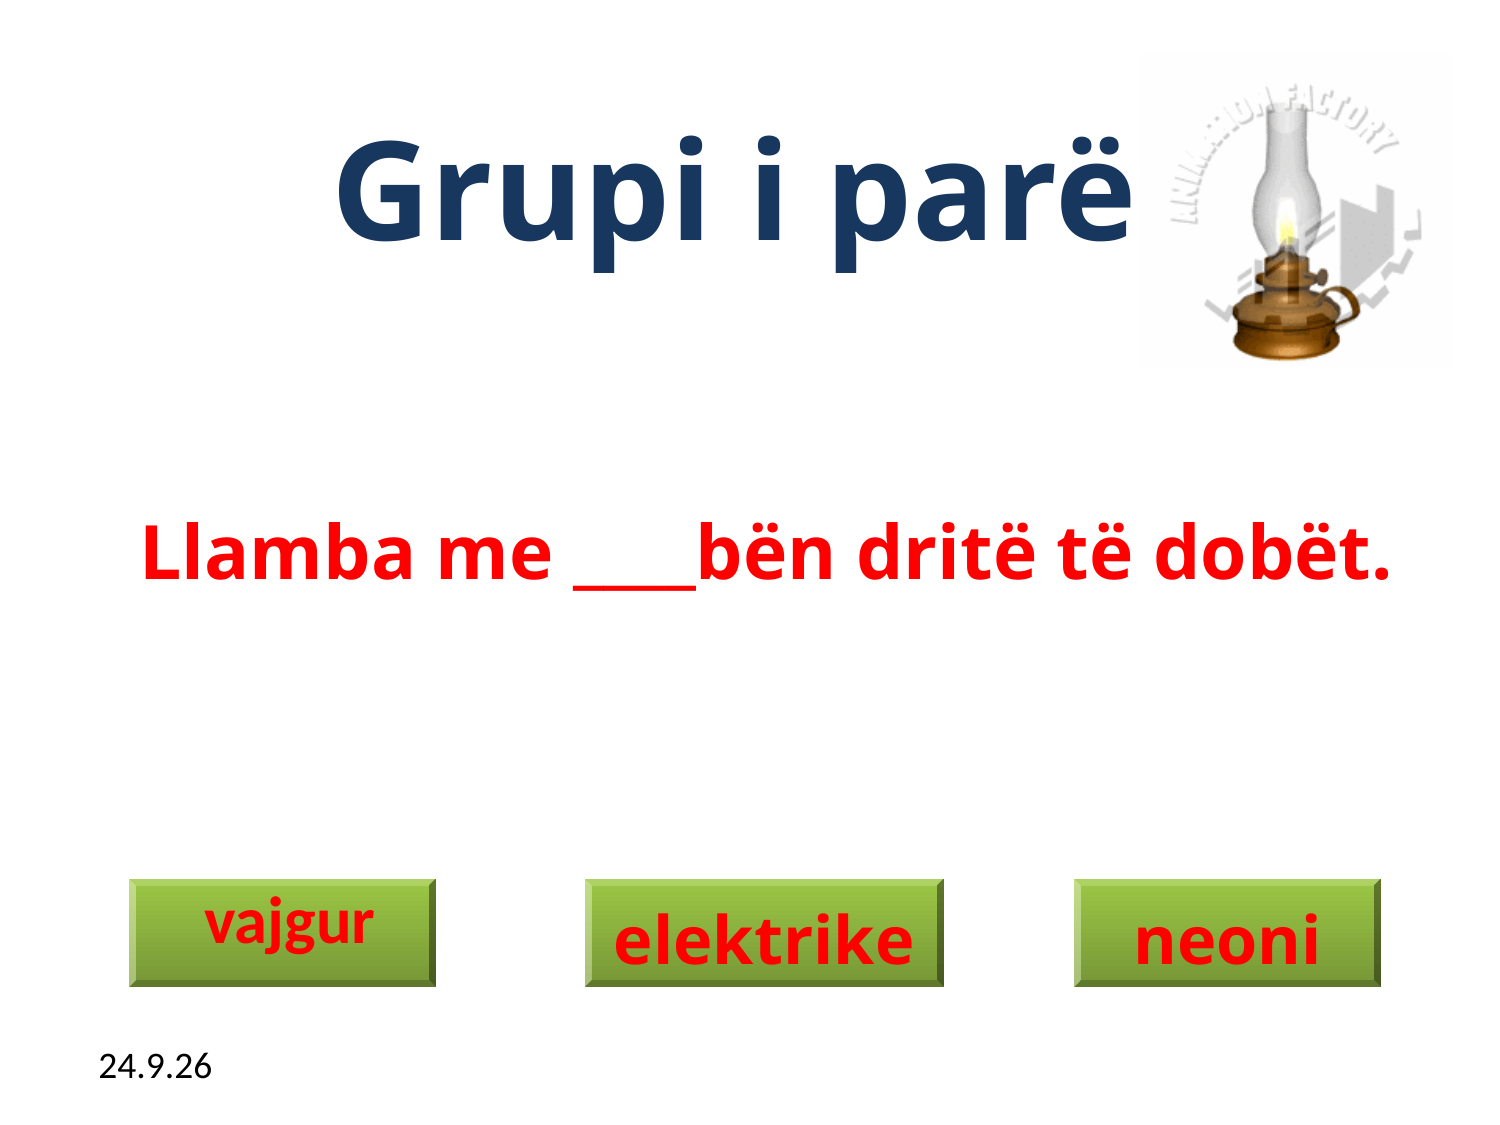

Grupi i parë
Llamba me ____bën dritë të dobët.
 vajgur
elektrike
neoni